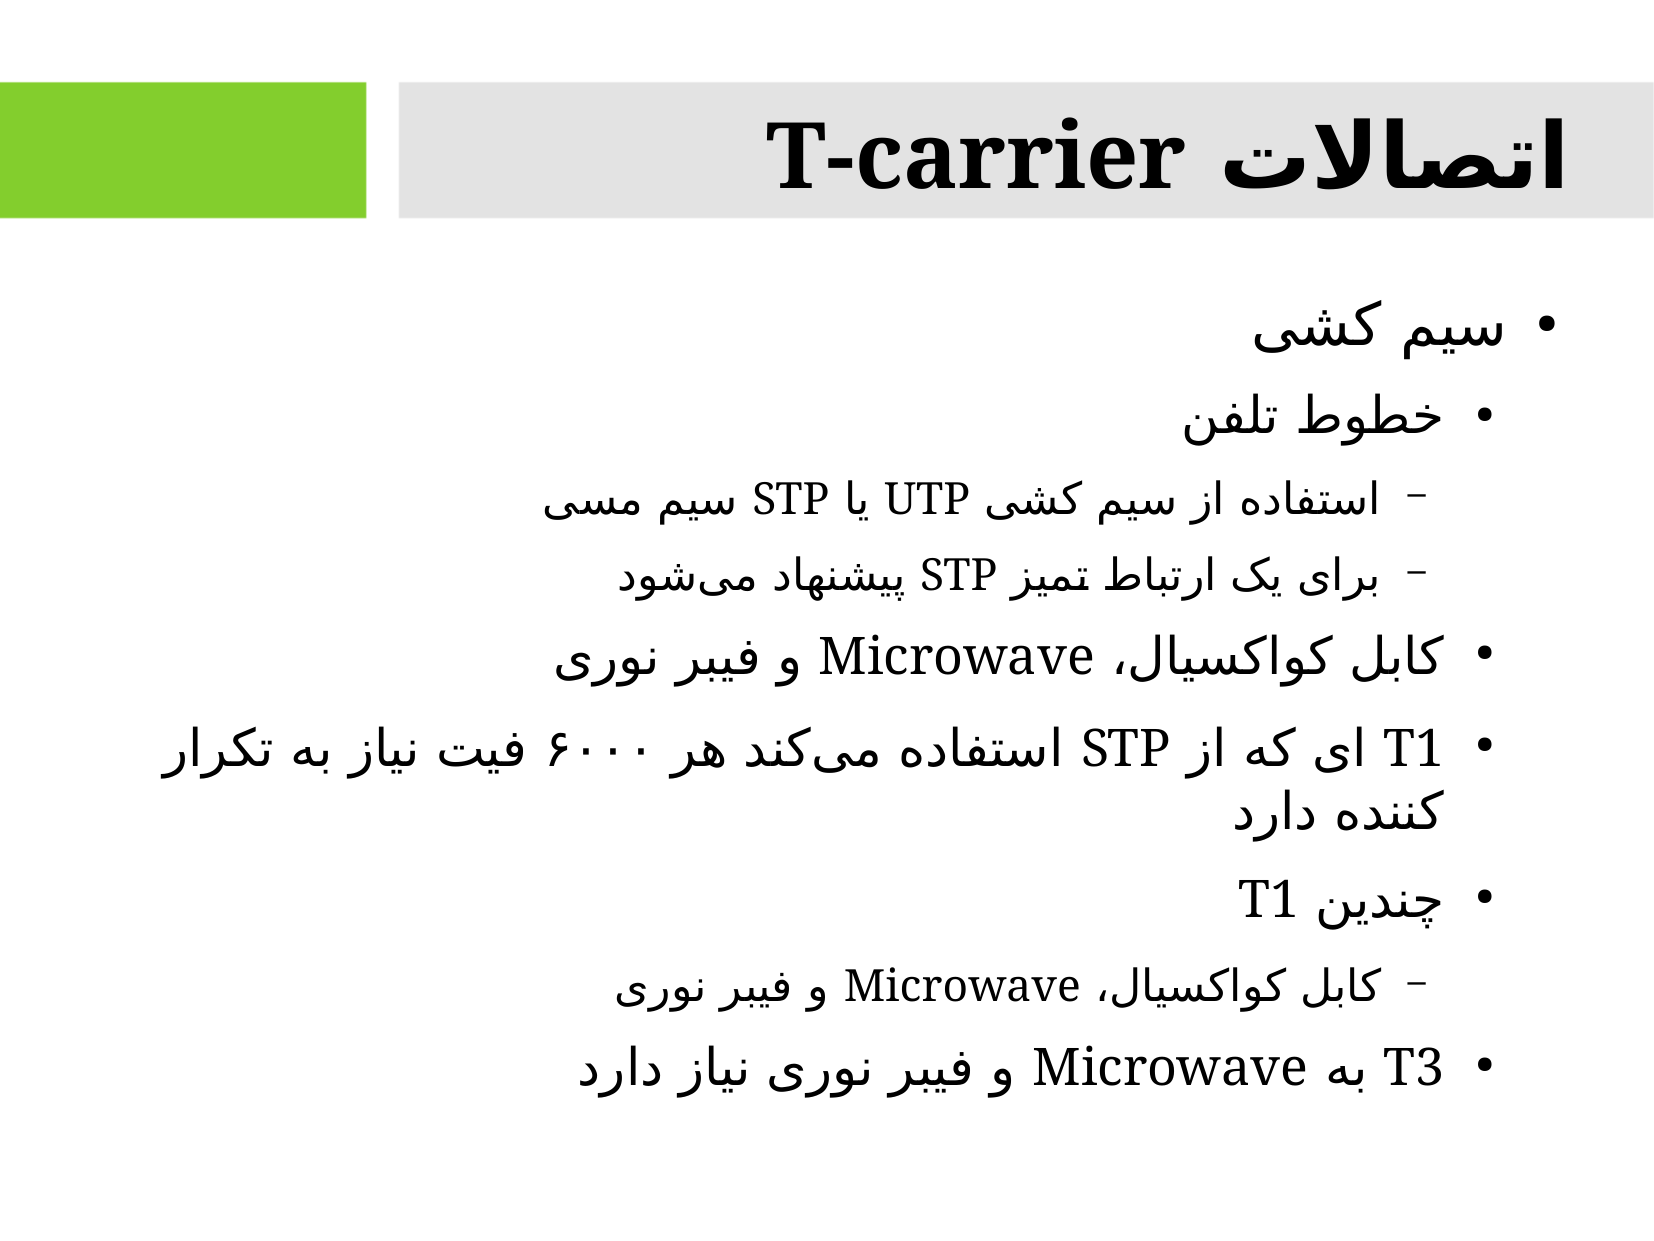

# اتصالات T-carrier
سیم کشی
خطوط تلفن
استفاده از سیم کشی UTP یا STP سیم مسی
برای یک ارتباط تمیز STP پیشنهاد می‌شود
کابل کواکسیال، Microwave و فیبر نوری
T1 ای که از STP استفاده می‌کند هر ۶۰۰۰ فیت نیاز به تکرار کننده دارد
چندین T1
کابل کواکسیال، Microwave و فیبر نوری
T3 به Microwave و فیبر نوری نیاز دارد